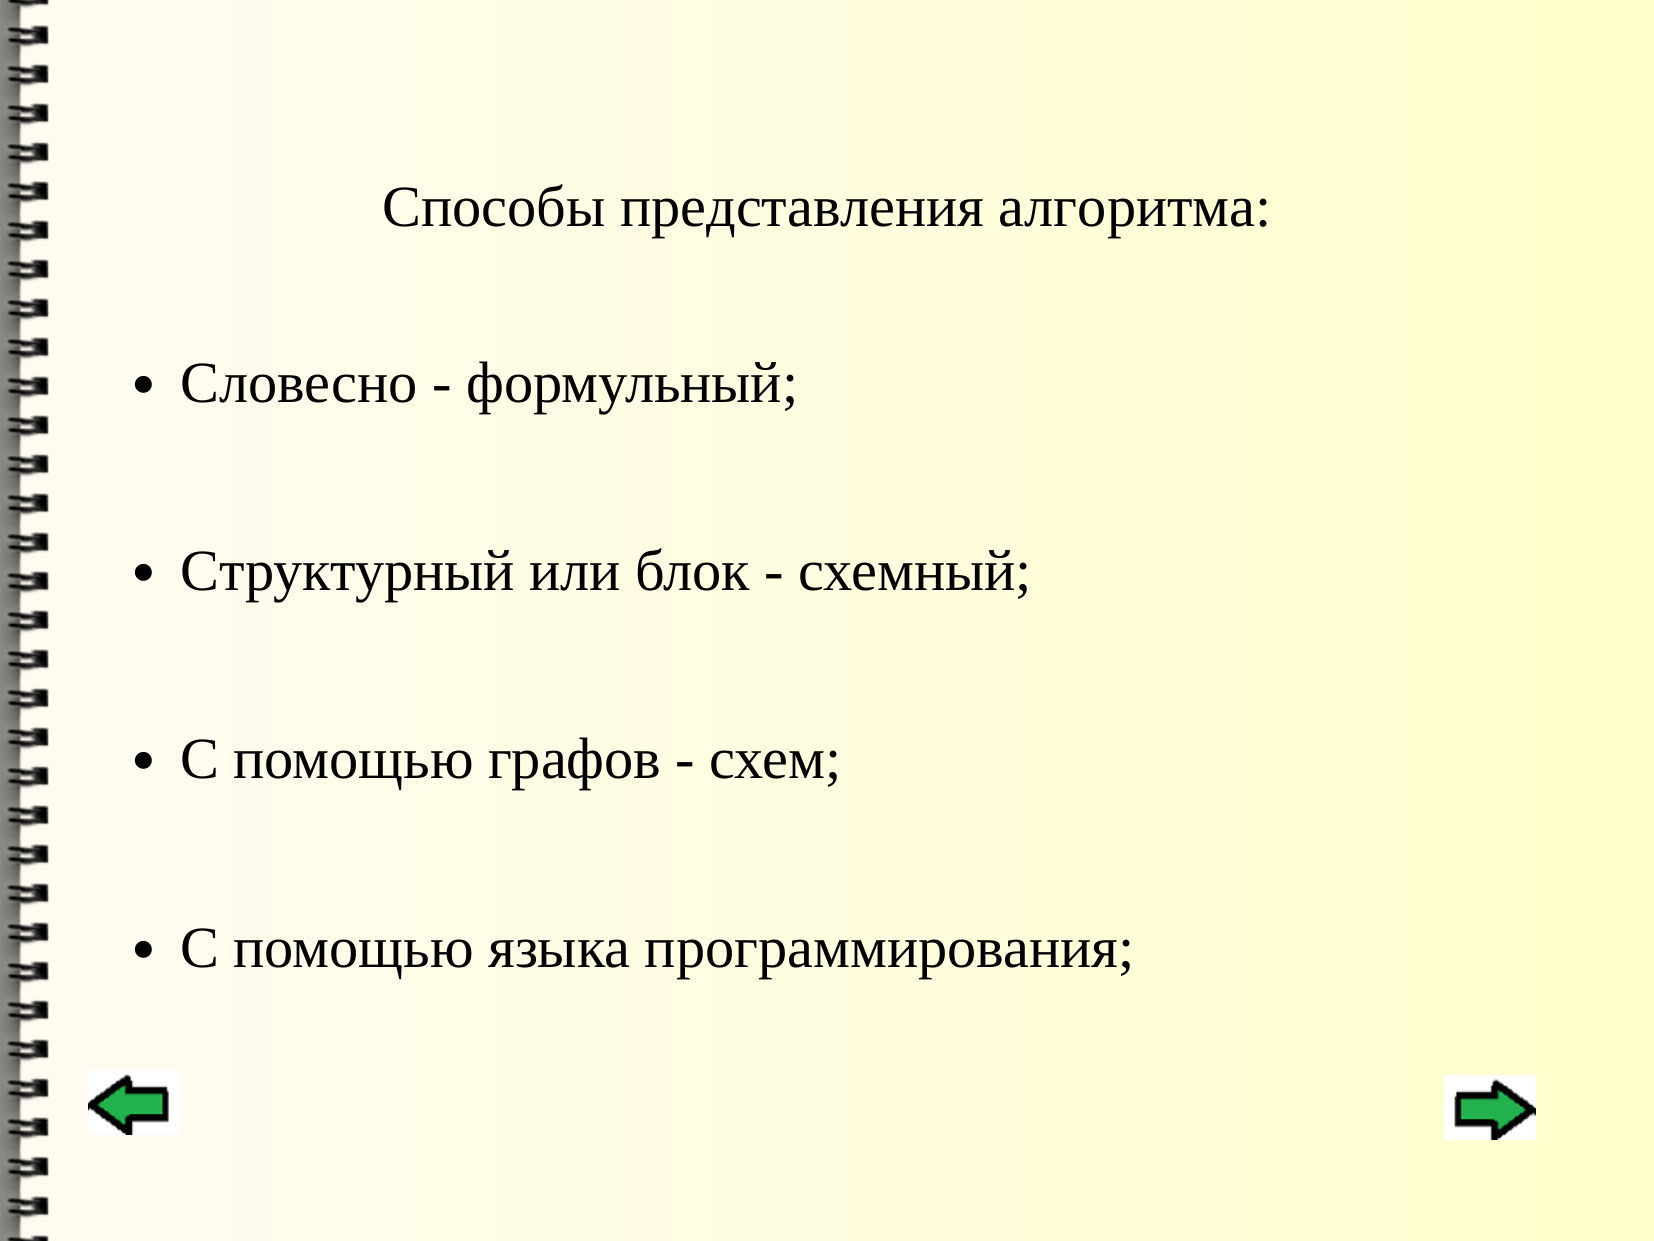

# Способы представления алгоритма:
 Словесно - формульный;
 Структурный или блок - схемный;
 С помощью графов - схем;
 С помощью языка программирования;